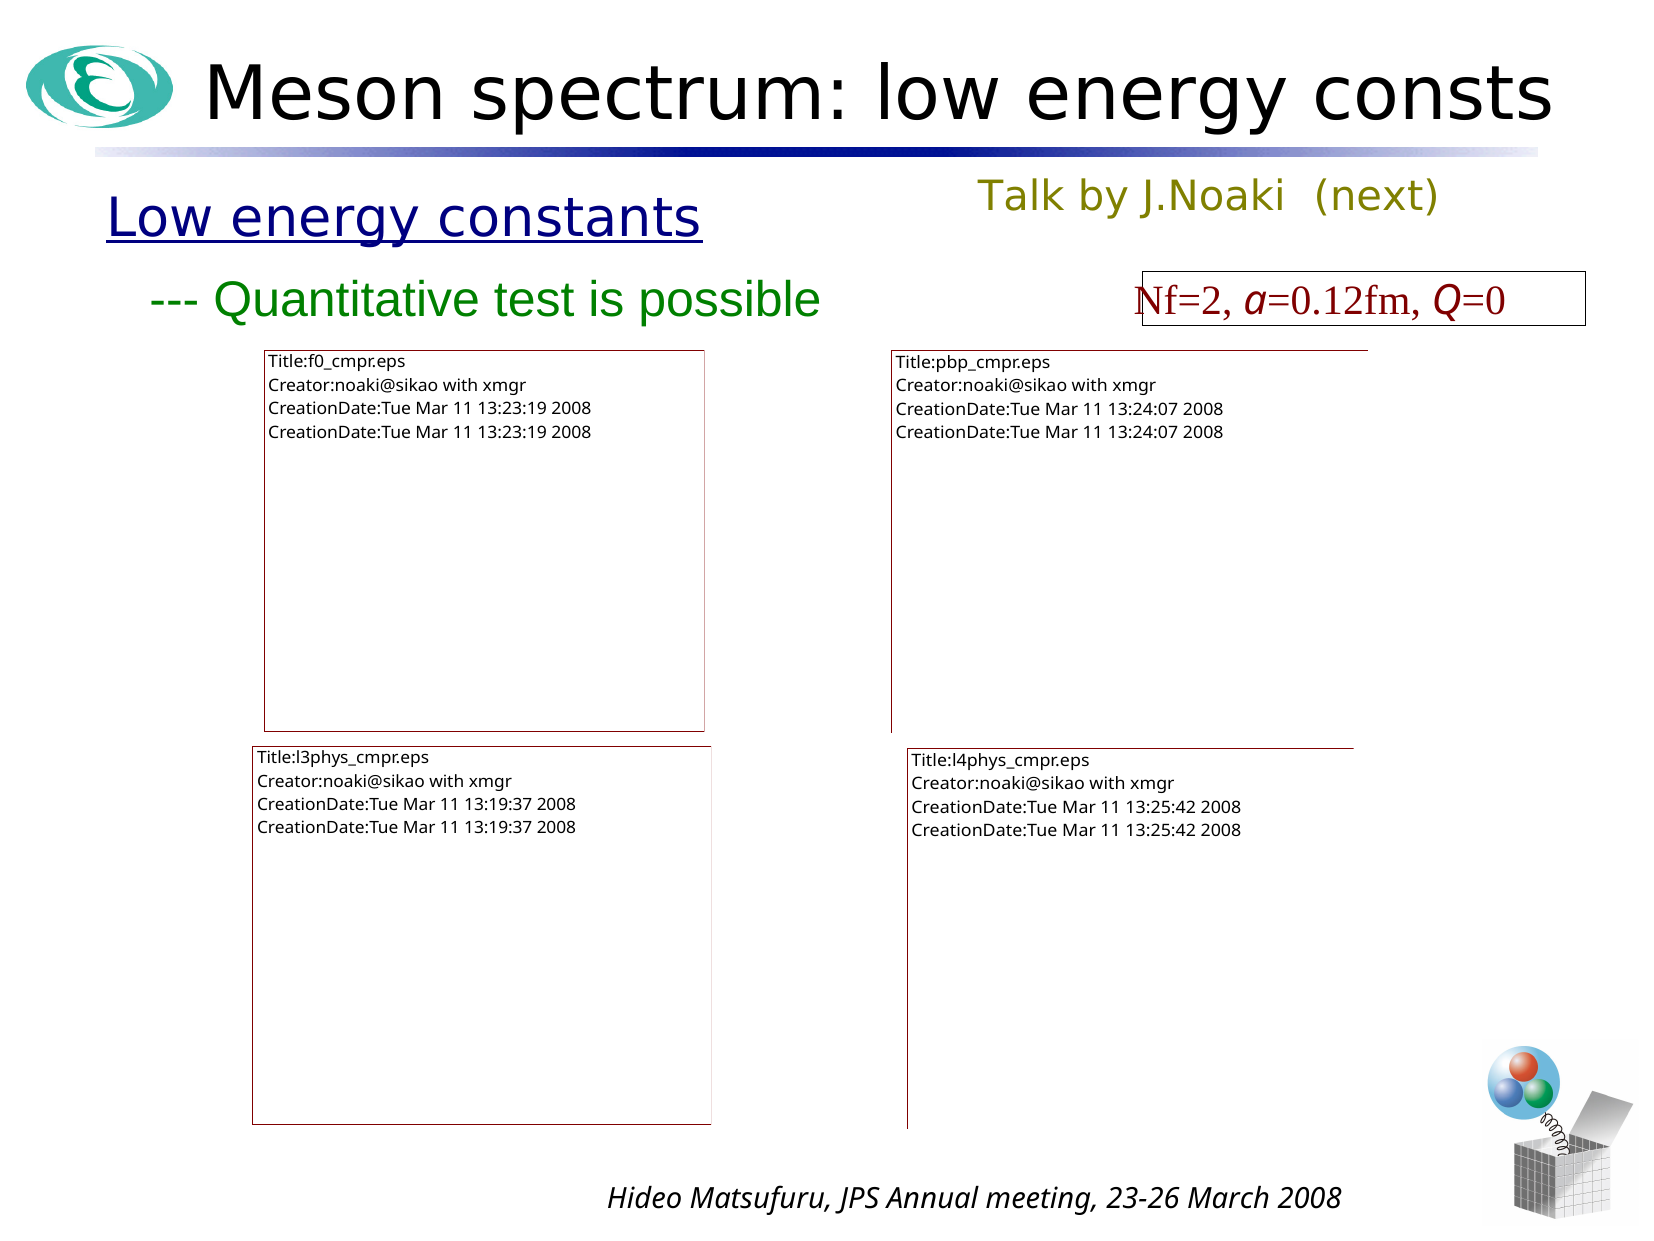

# Meson spectrum: low energy consts
Talk by J.Noaki (next)
Low energy constants
Nf=2, a=0.12fm, Q=0
--- Quantitative test is possible